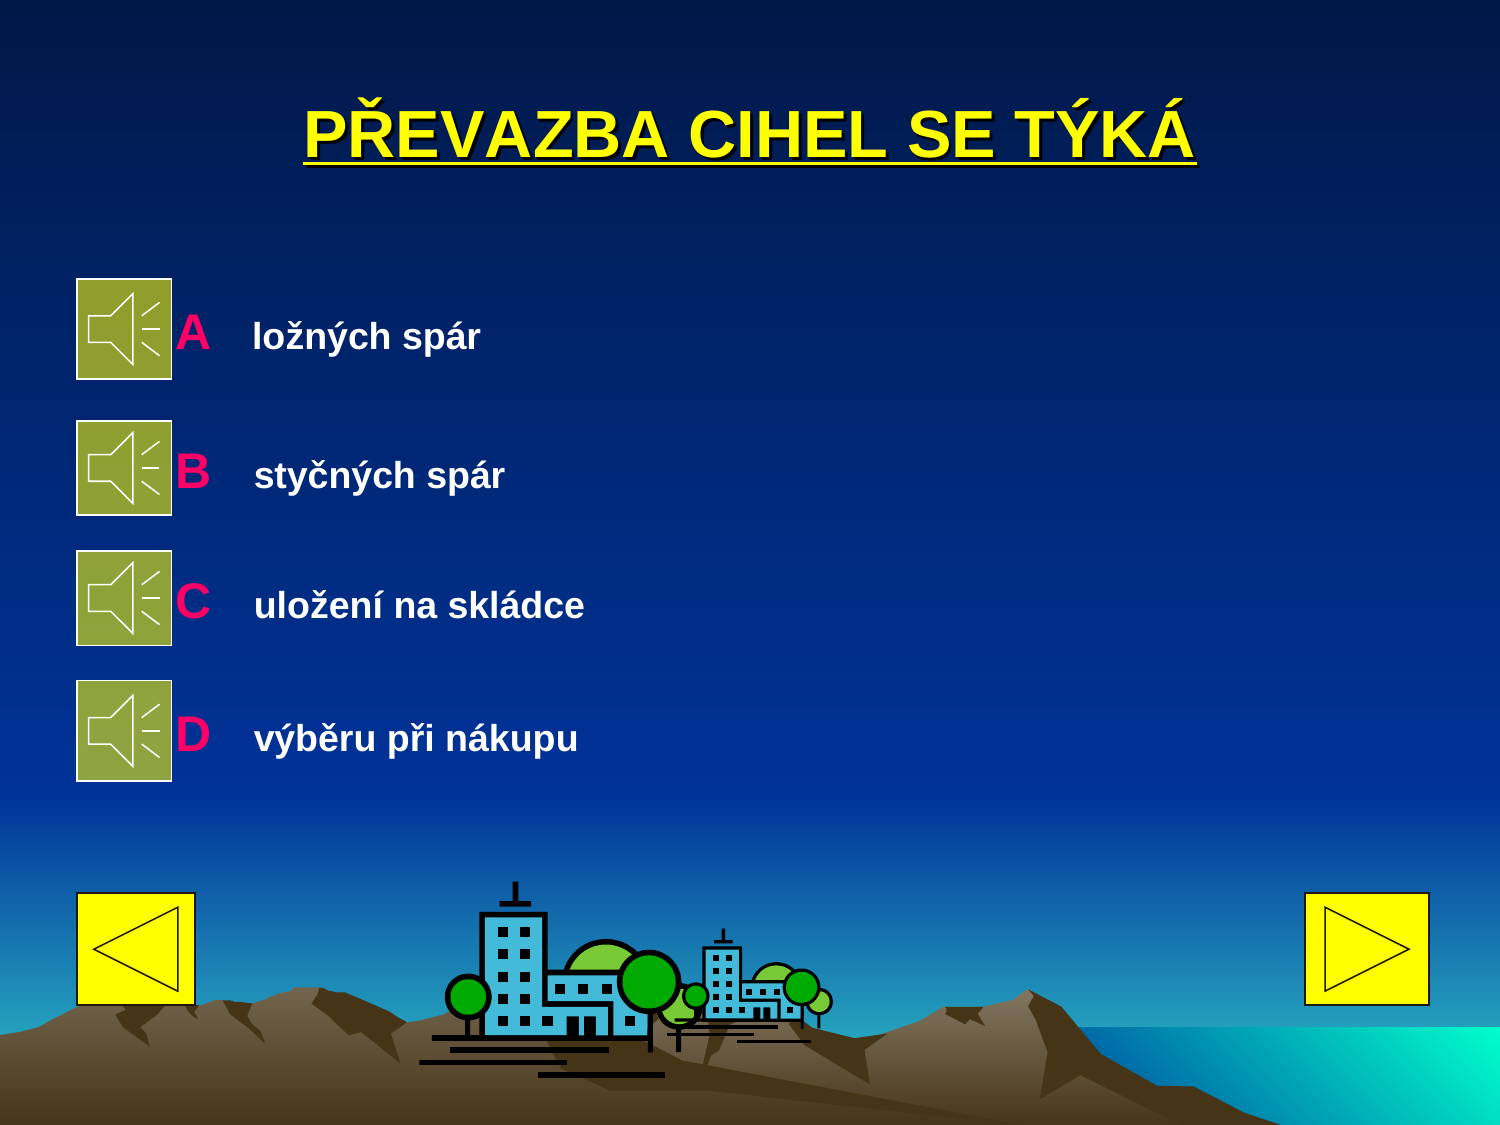

# PŘEVAZBA CIHEL SE TÝKÁ
 A ložných spár
 B styčných spár
 C uložení na skládce
 D výběru při nákupu